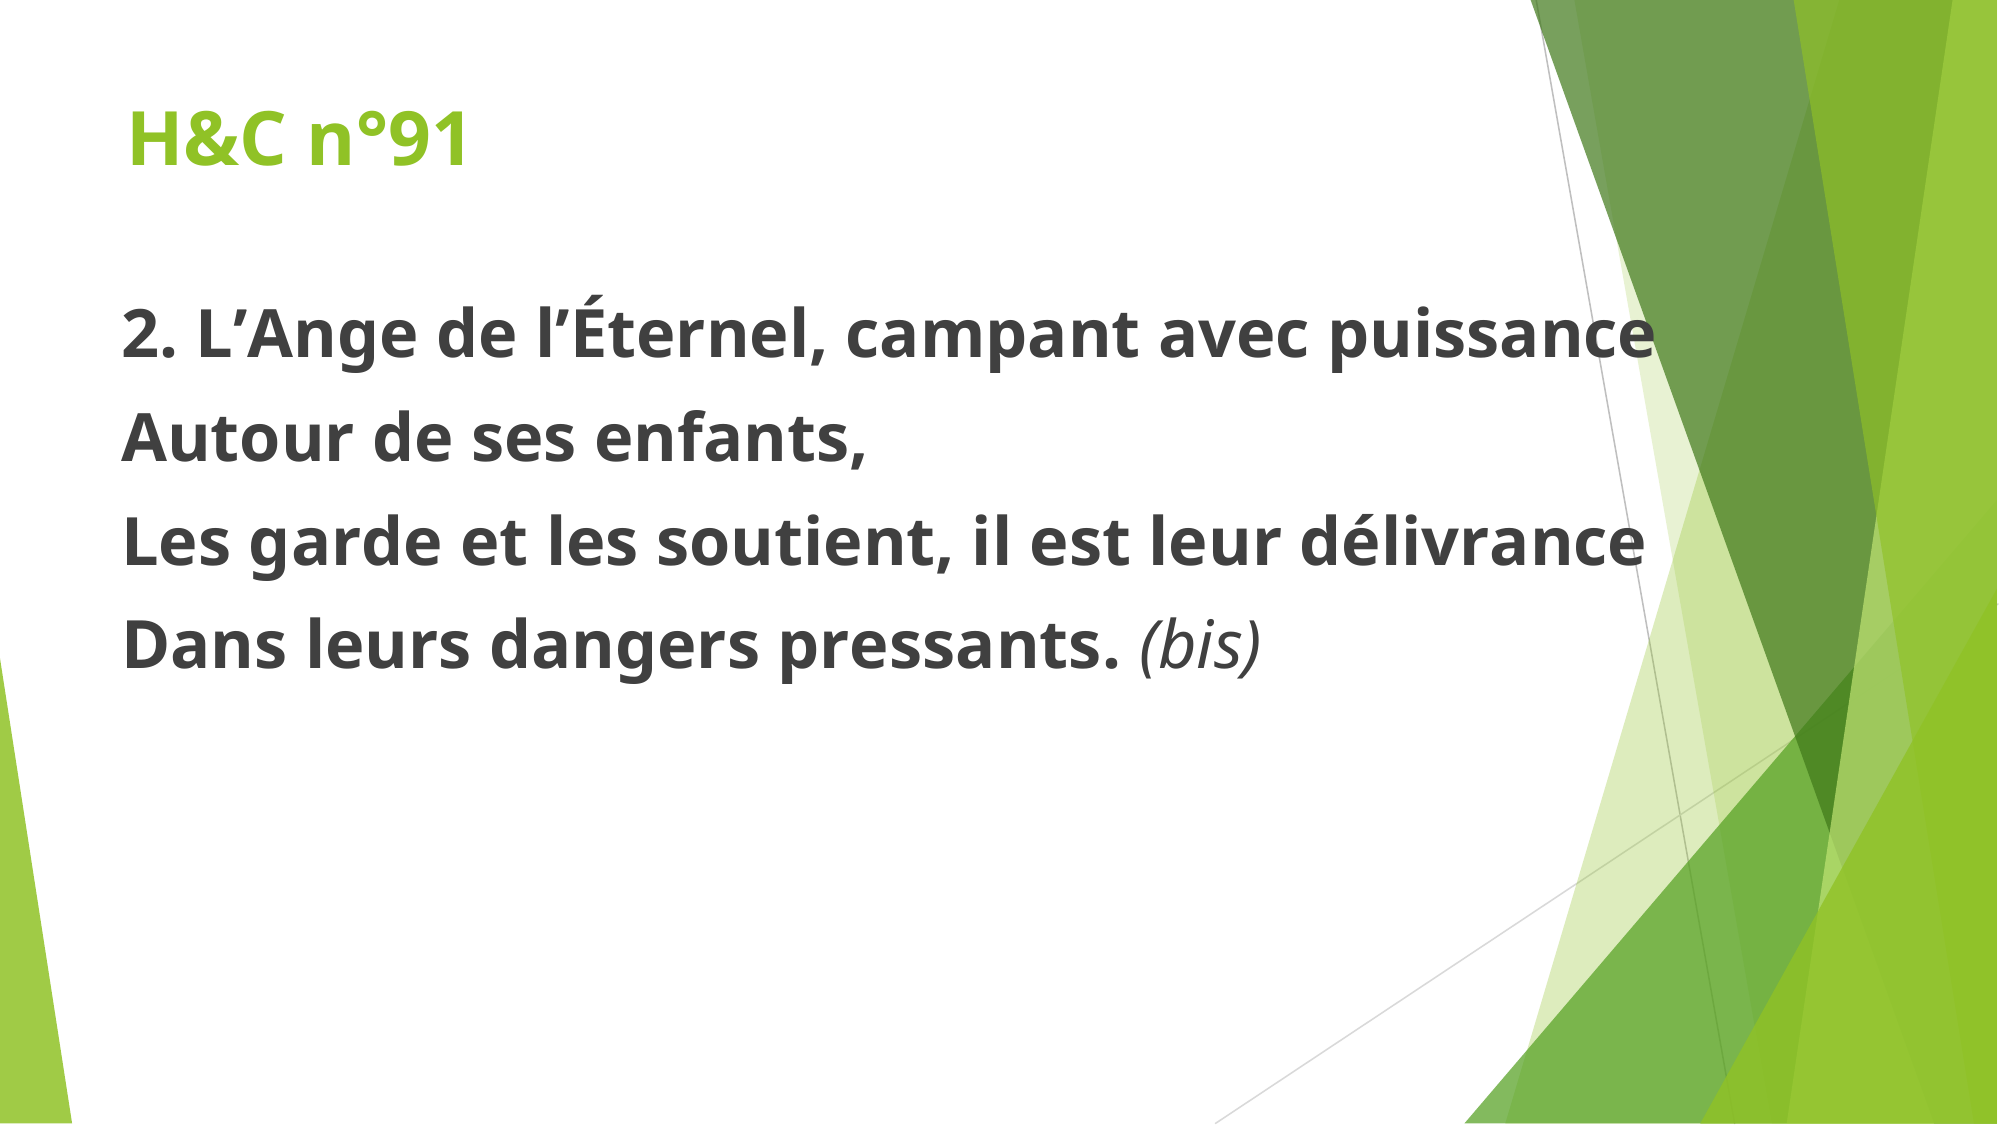

H&C n°91
2. L’Ange de l’Éternel, campant avec puissance
Autour de ses enfants,
Les garde et les soutient, il est leur délivrance
Dans leurs dangers pressants. (bis)